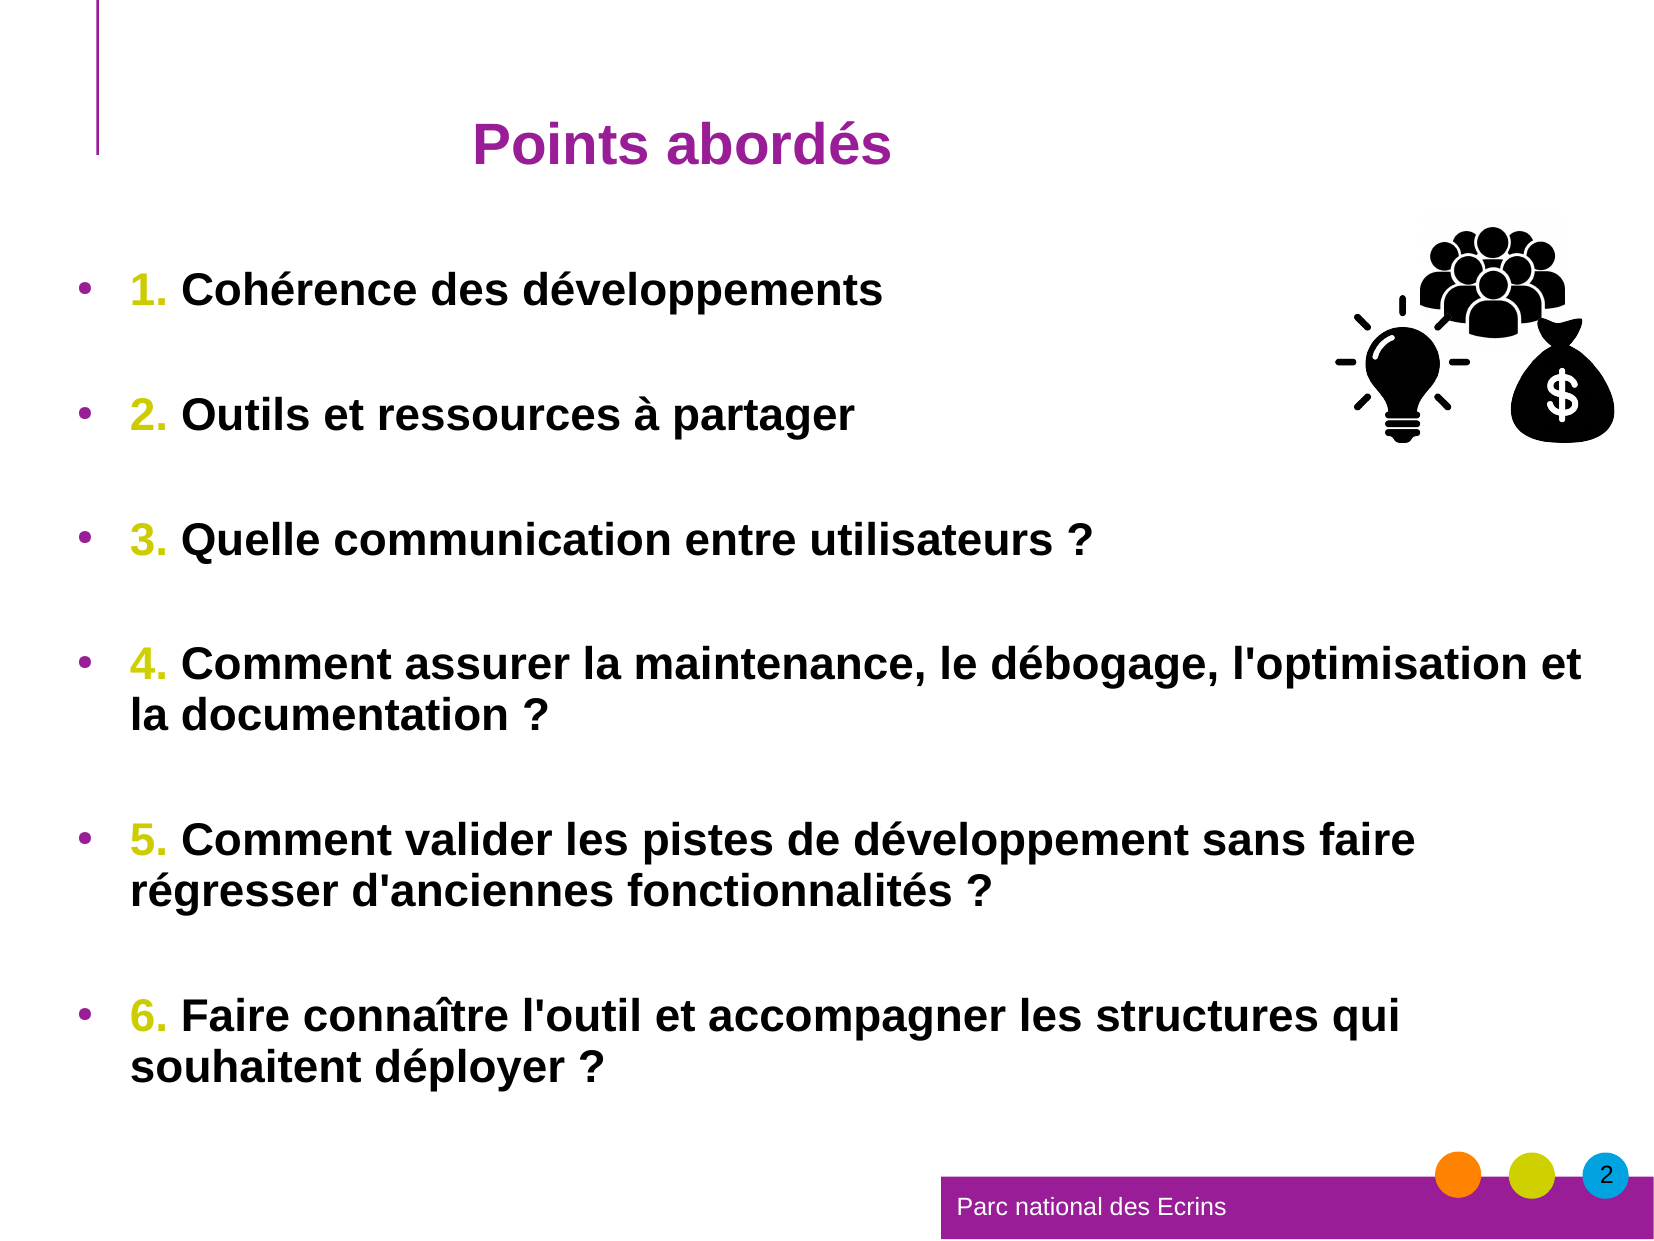

# Points abordés
1. Cohérence des développements
2. Outils et ressources à partager
3. Quelle communication entre utilisateurs ?
4. Comment assurer la maintenance, le débogage, l'optimisation et la documentation ?
5. Comment valider les pistes de développement sans faire régresser d'anciennes fonctionnalités ?
6. Faire connaître l'outil et accompagner les structures qui souhaitent déployer ?